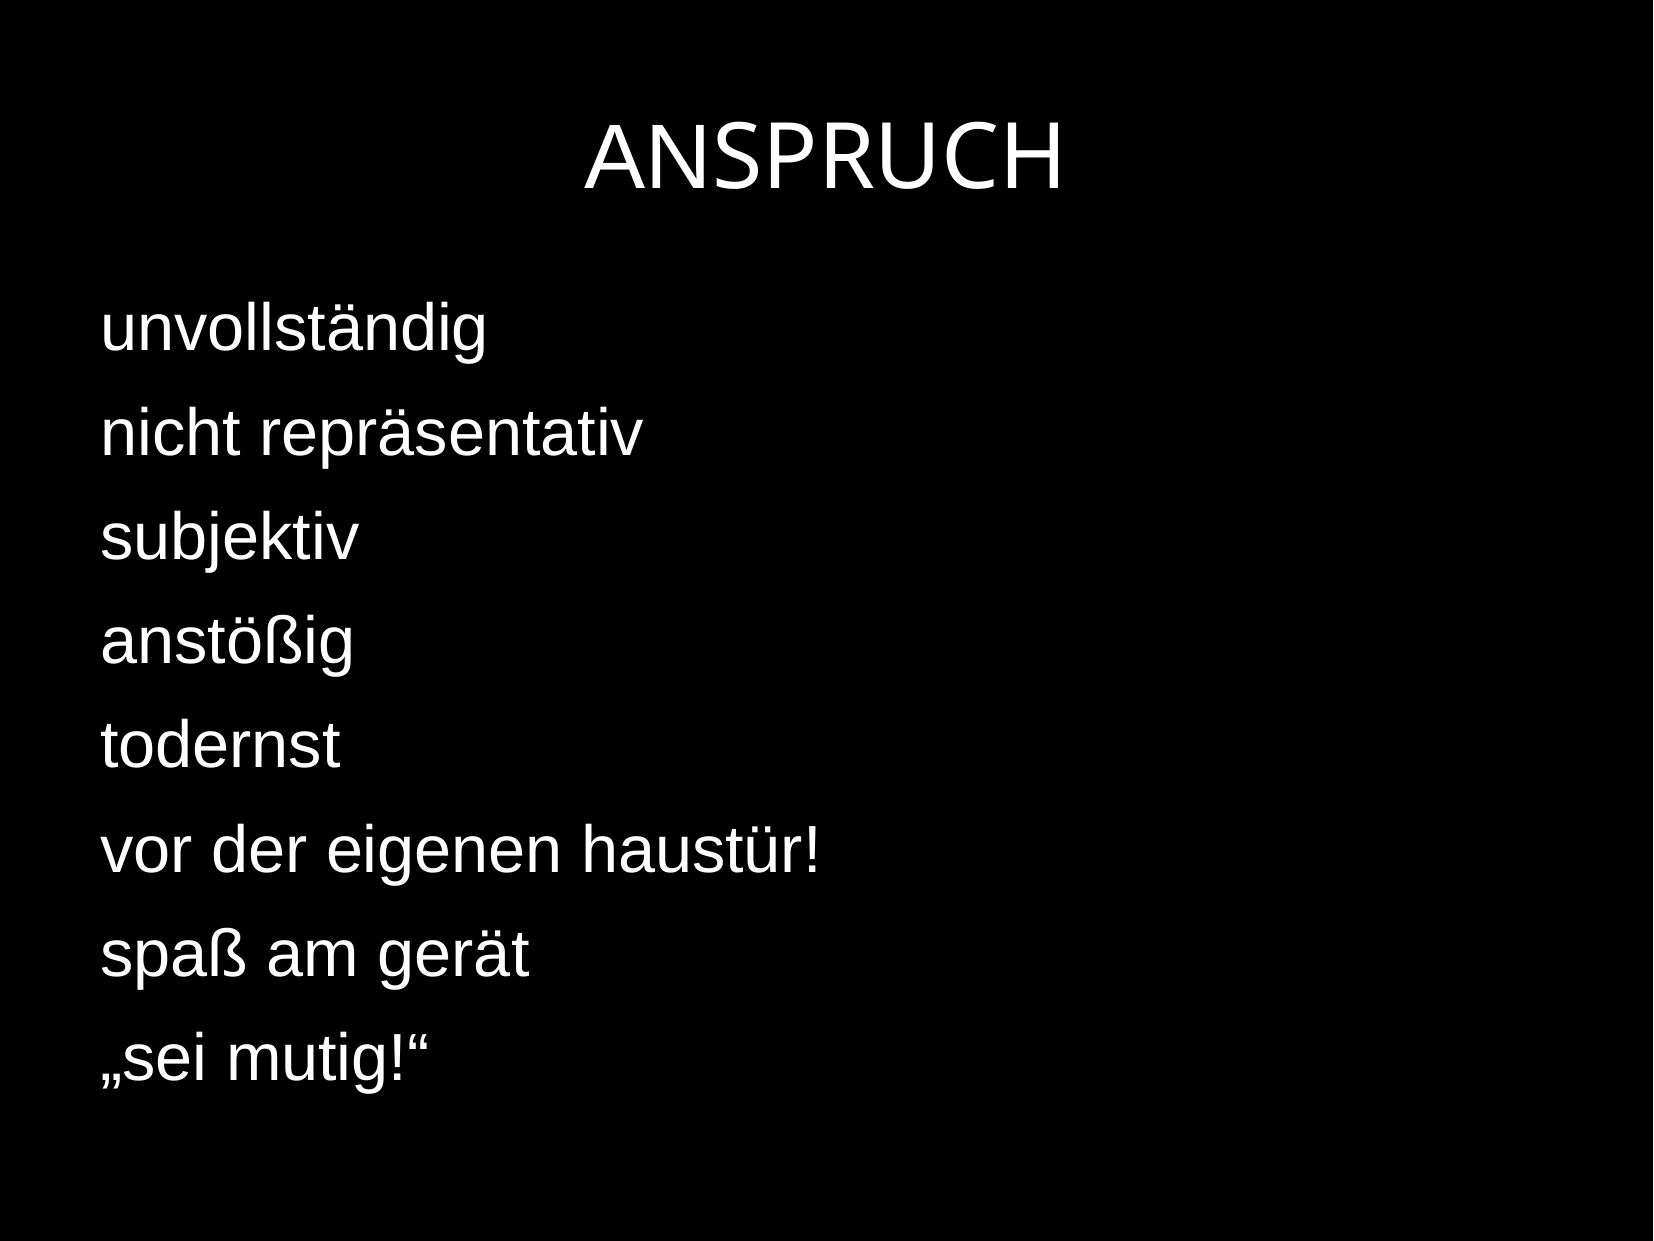

# ANSPRUCH
unvollständig
nicht repräsentativ
subjektiv
anstößig
todernst
vor der eigenen haustür!
spaß am gerät
„sei mutig!“